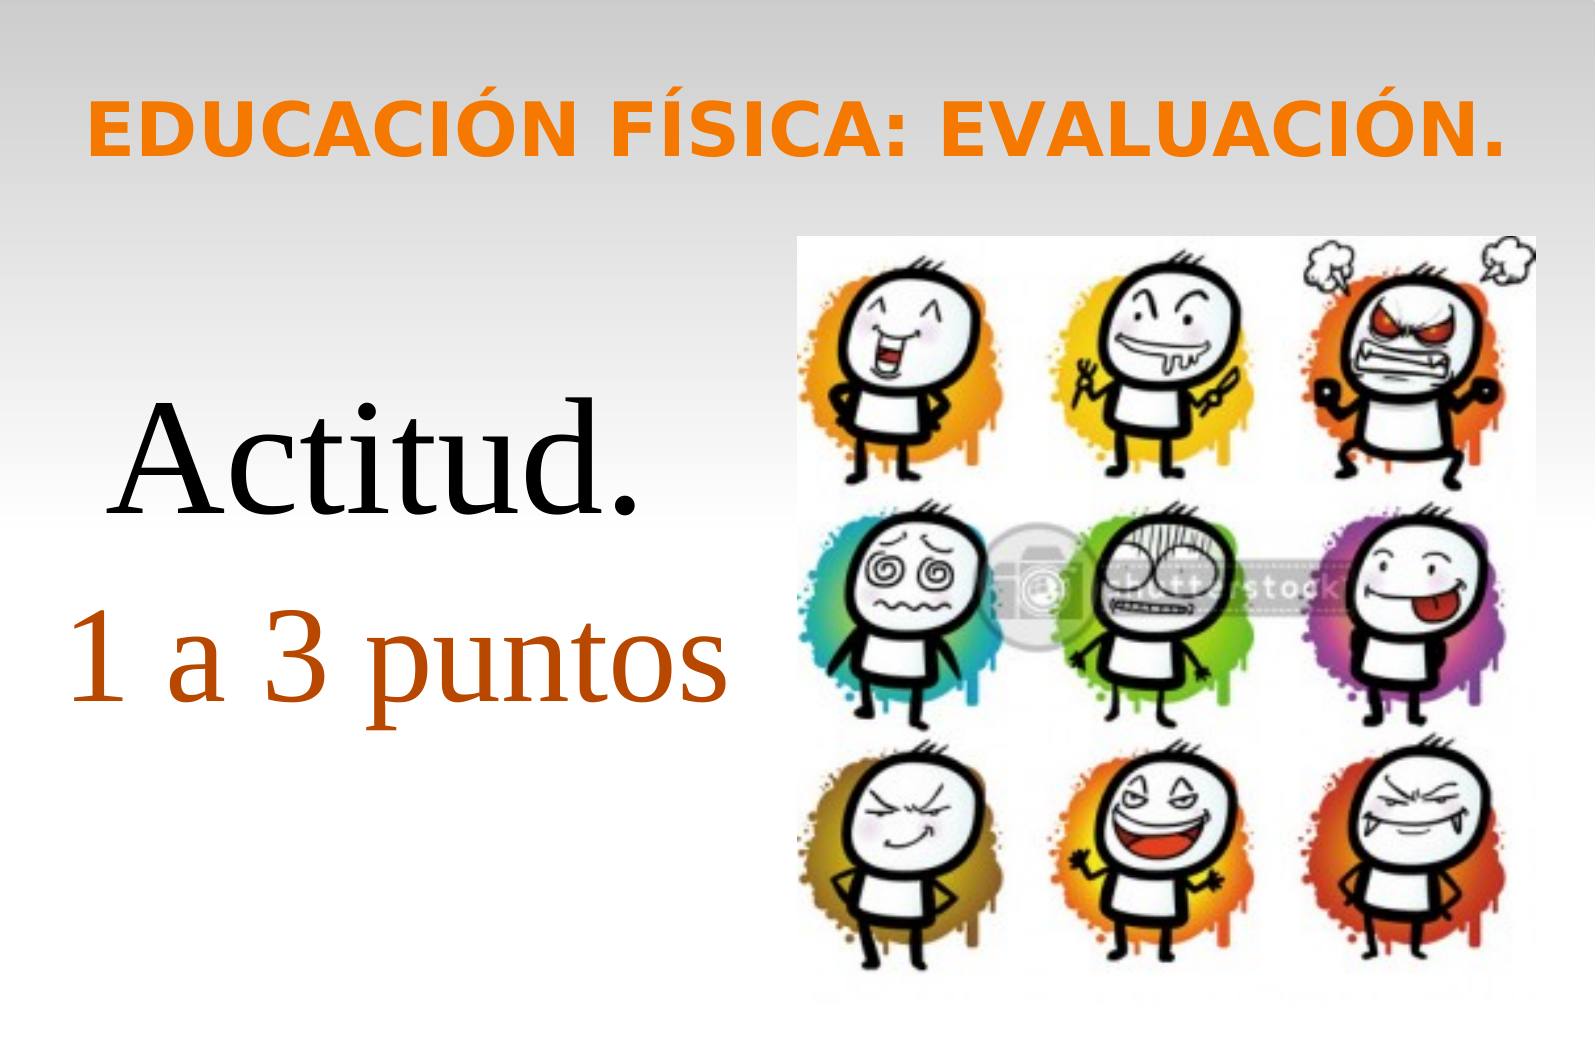

# EDUCACIÓN FÍSICA: EVALUACIÓN.
Actitud.
1 a 3 puntos